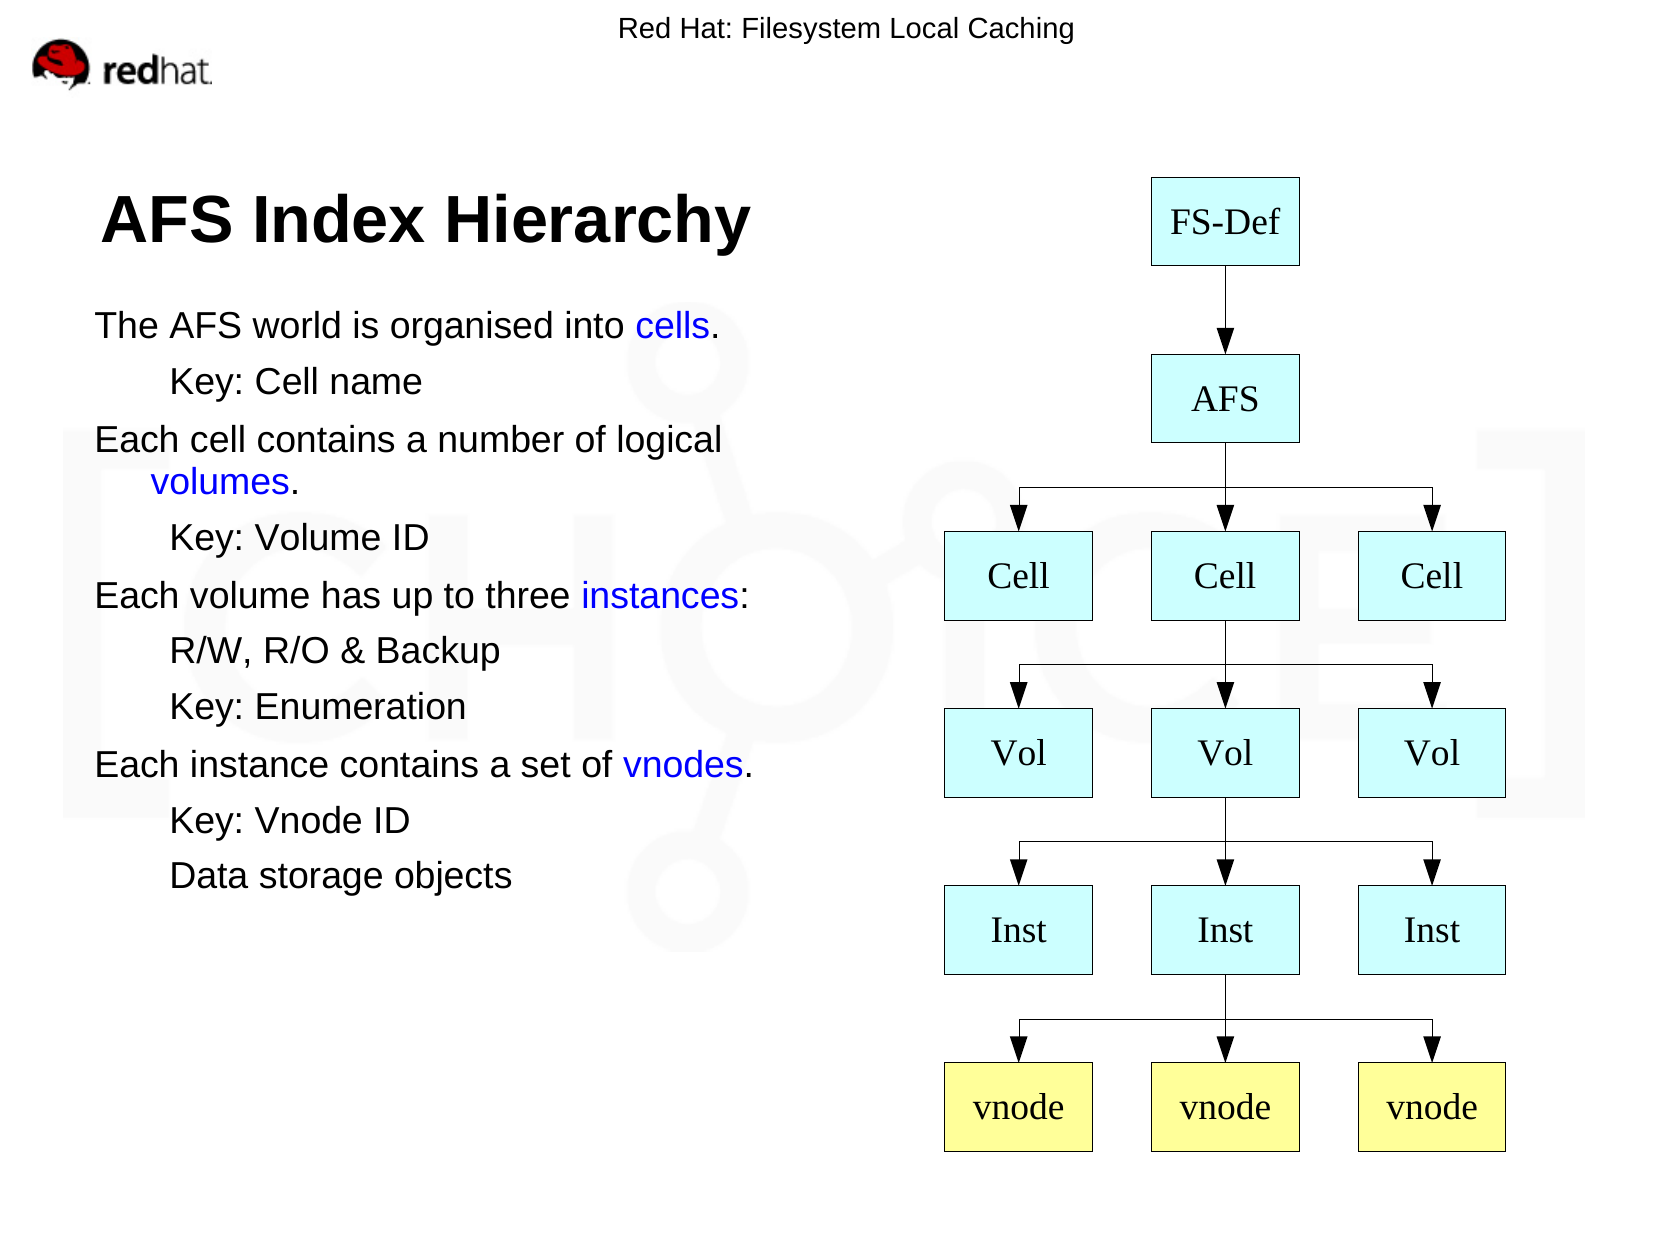

# AFS Index Hierarchy
FS-Def
The AFS world is organised into cells.
Key: Cell name
Each cell contains a number of logical volumes.
Key: Volume ID
Each volume has up to three instances:
R/W, R/O & Backup
Key: Enumeration
Each instance contains a set of vnodes.
Key: Vnode ID
Data storage objects
AFS
Cell
Cell
Cell
Vol
Vol
Vol
Inst
Inst
Inst
vnode
vnode
vnode